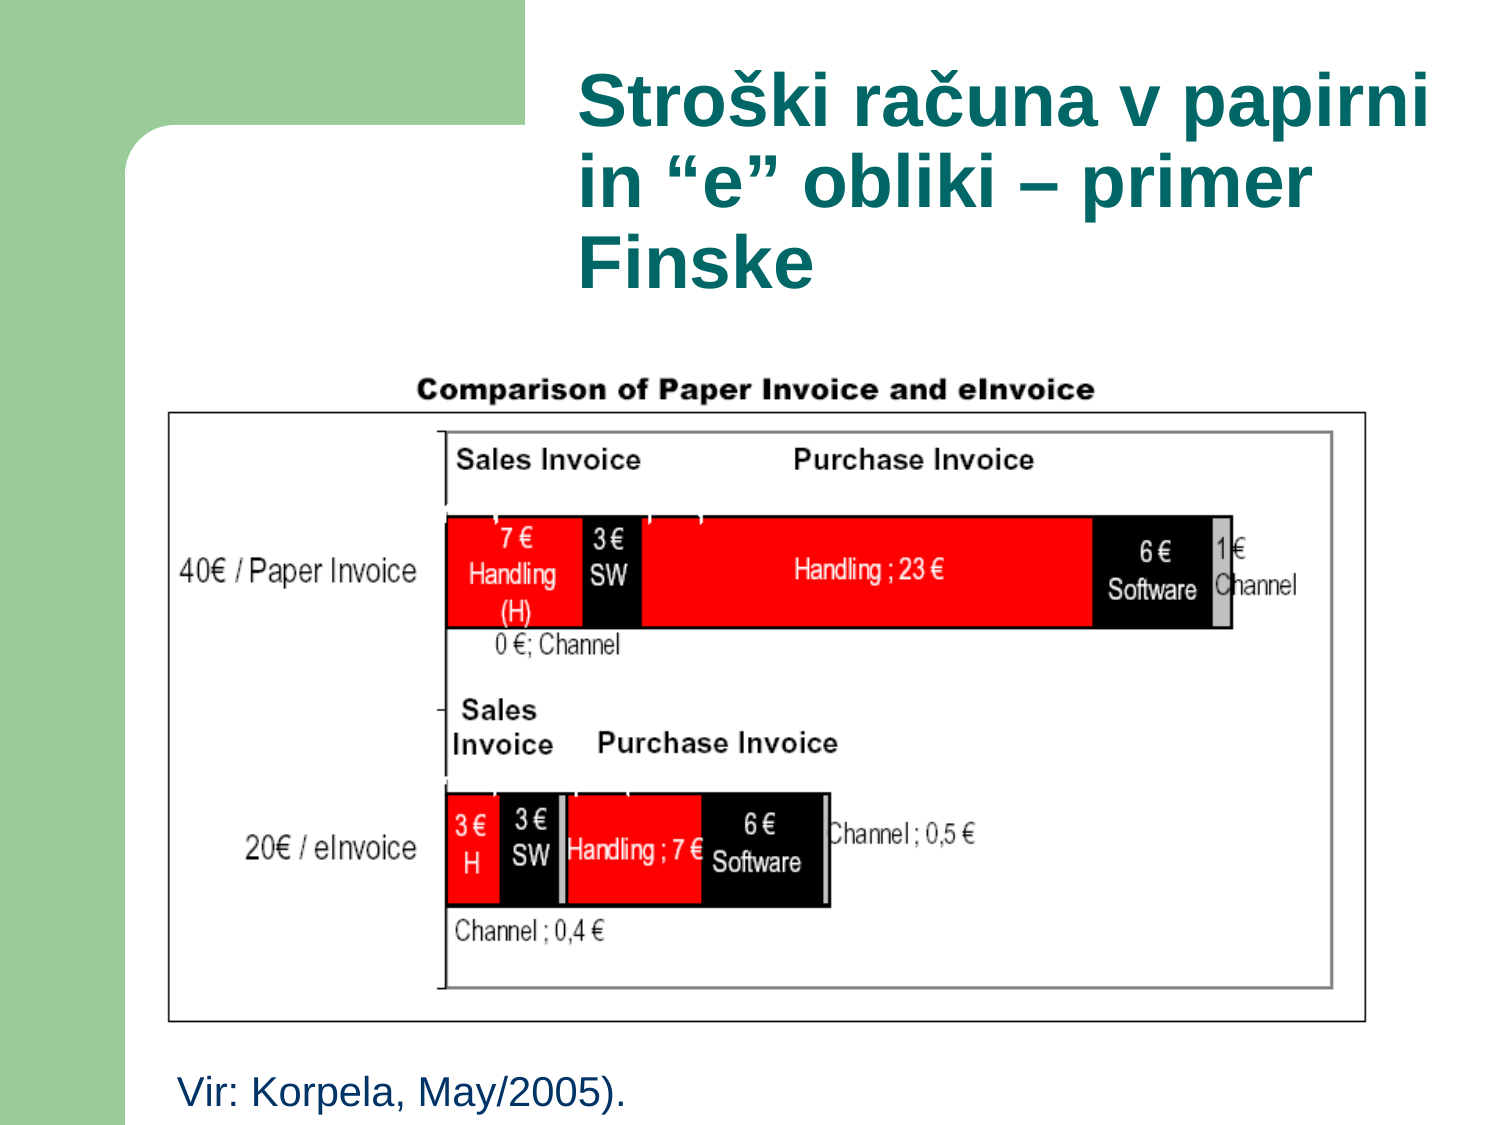

# Stroški računa v papirni in “e” obliki – primer Finske
Vir: Korpela, May/2005).